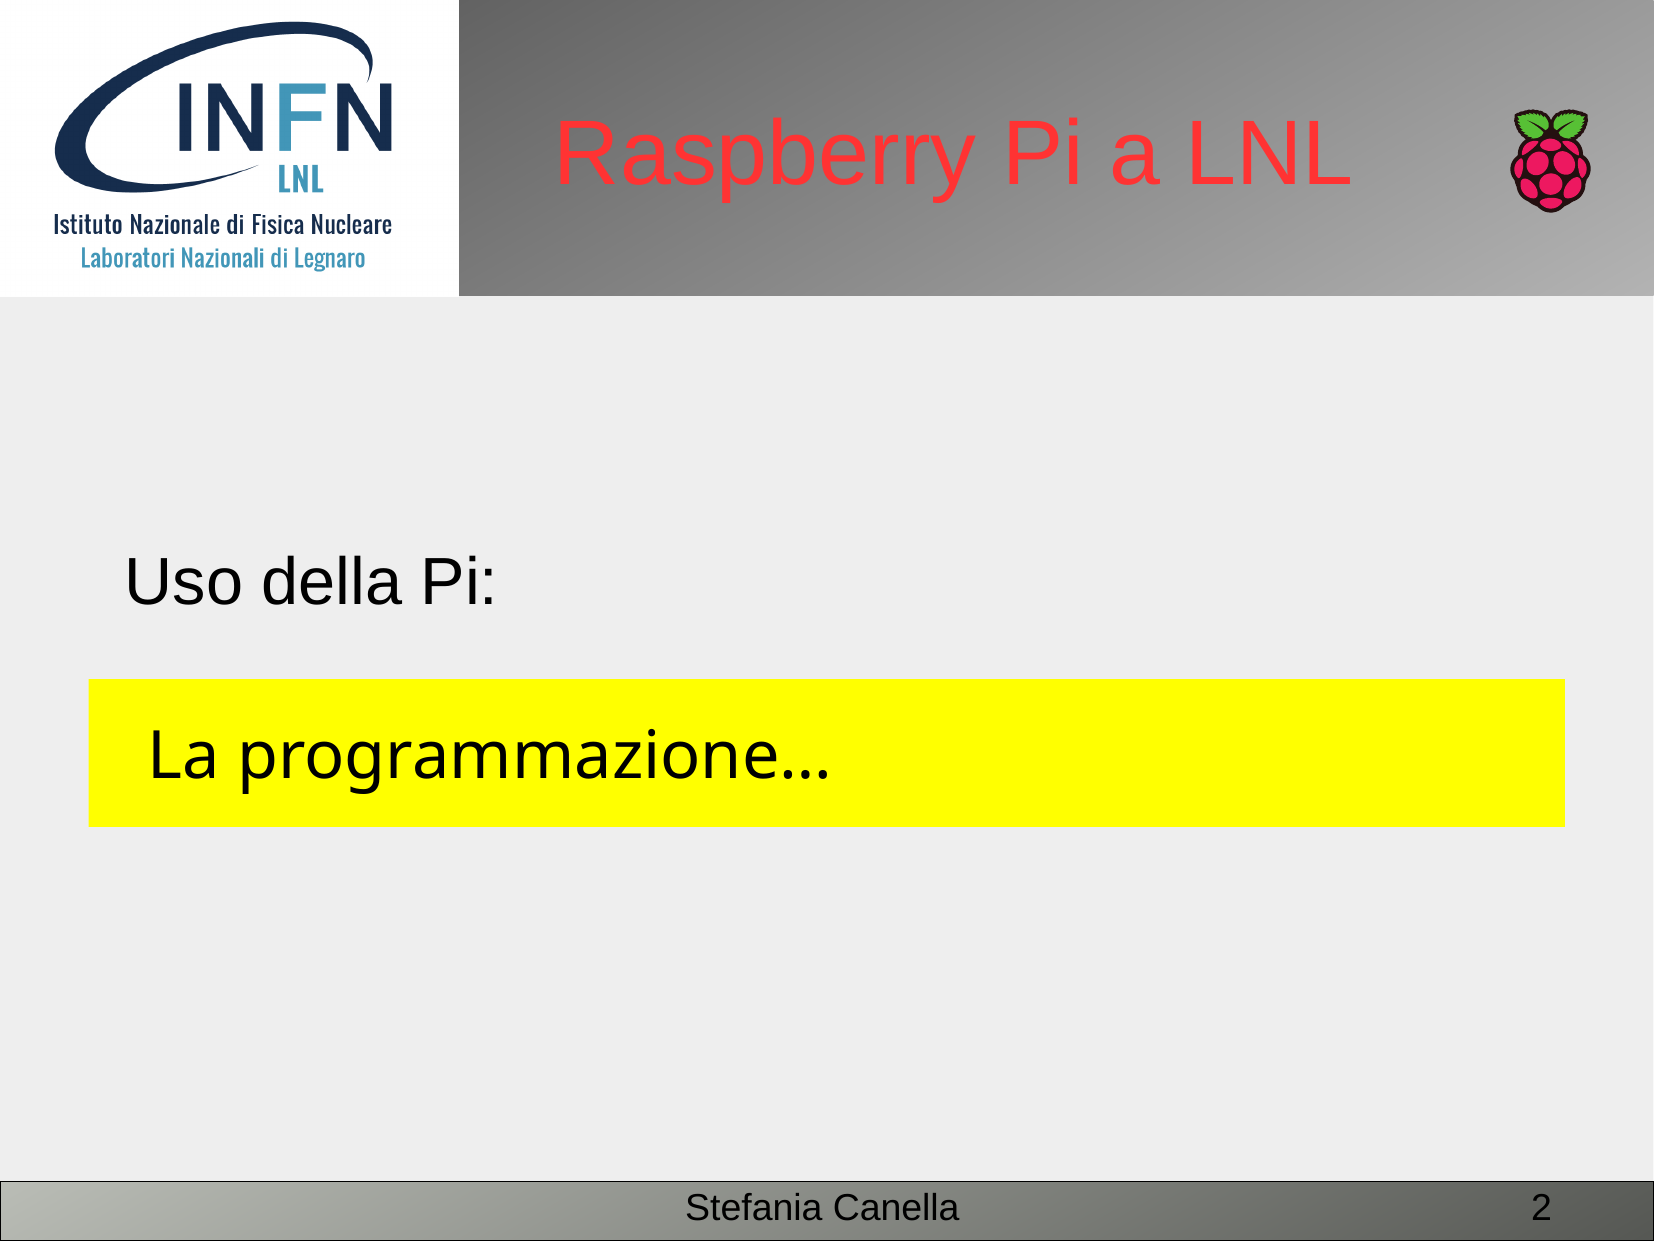

# Raspberry Pi a LNL
Uso della Pi:
La programmazione…
Stefania Canella